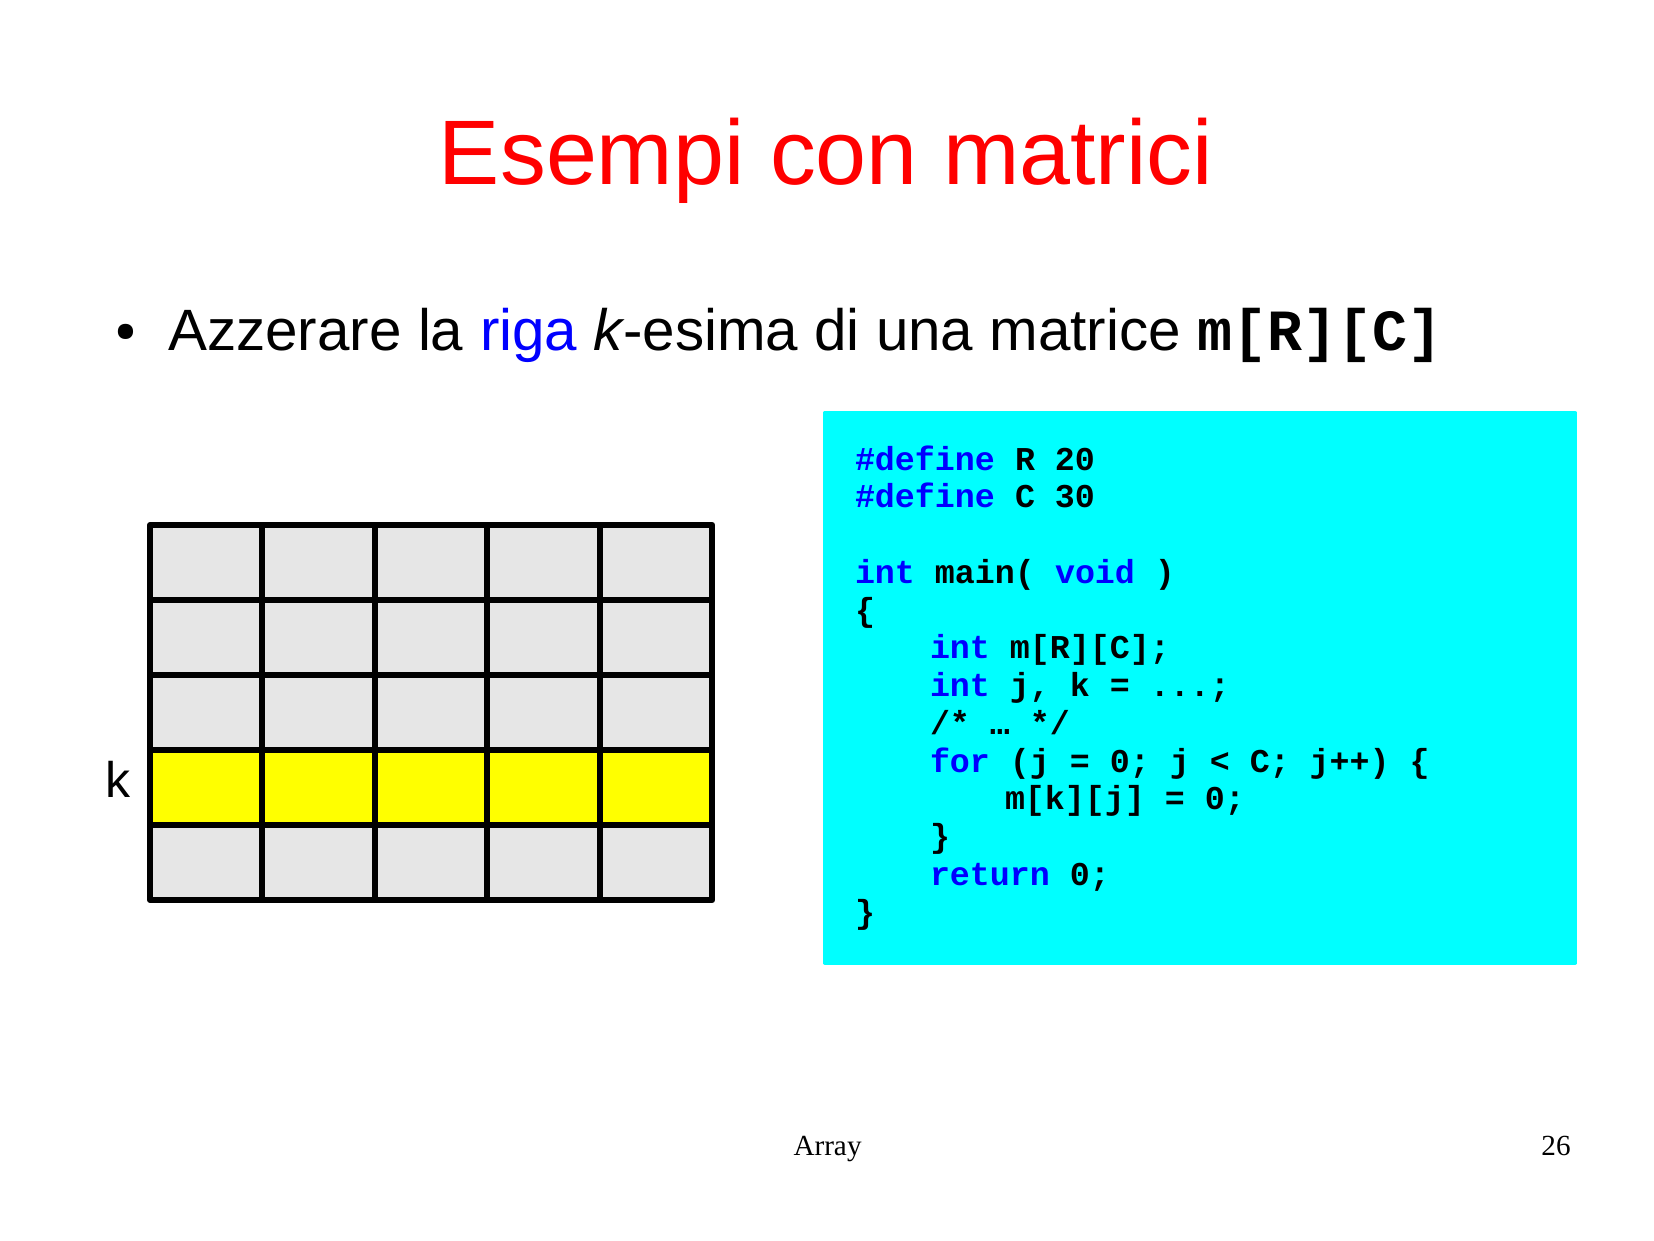

# Esempi con matrici
Azzerare la riga k-esima di una matrice m[R][C]
#define R 20
#define C 30
int main( void )
{
	int m[R][C];
	int j, k = ...;
	/* … */
	for (j = 0; j < C; j++) {
		m[k][j] = 0;
	}
	return 0;
}
k
Array
26